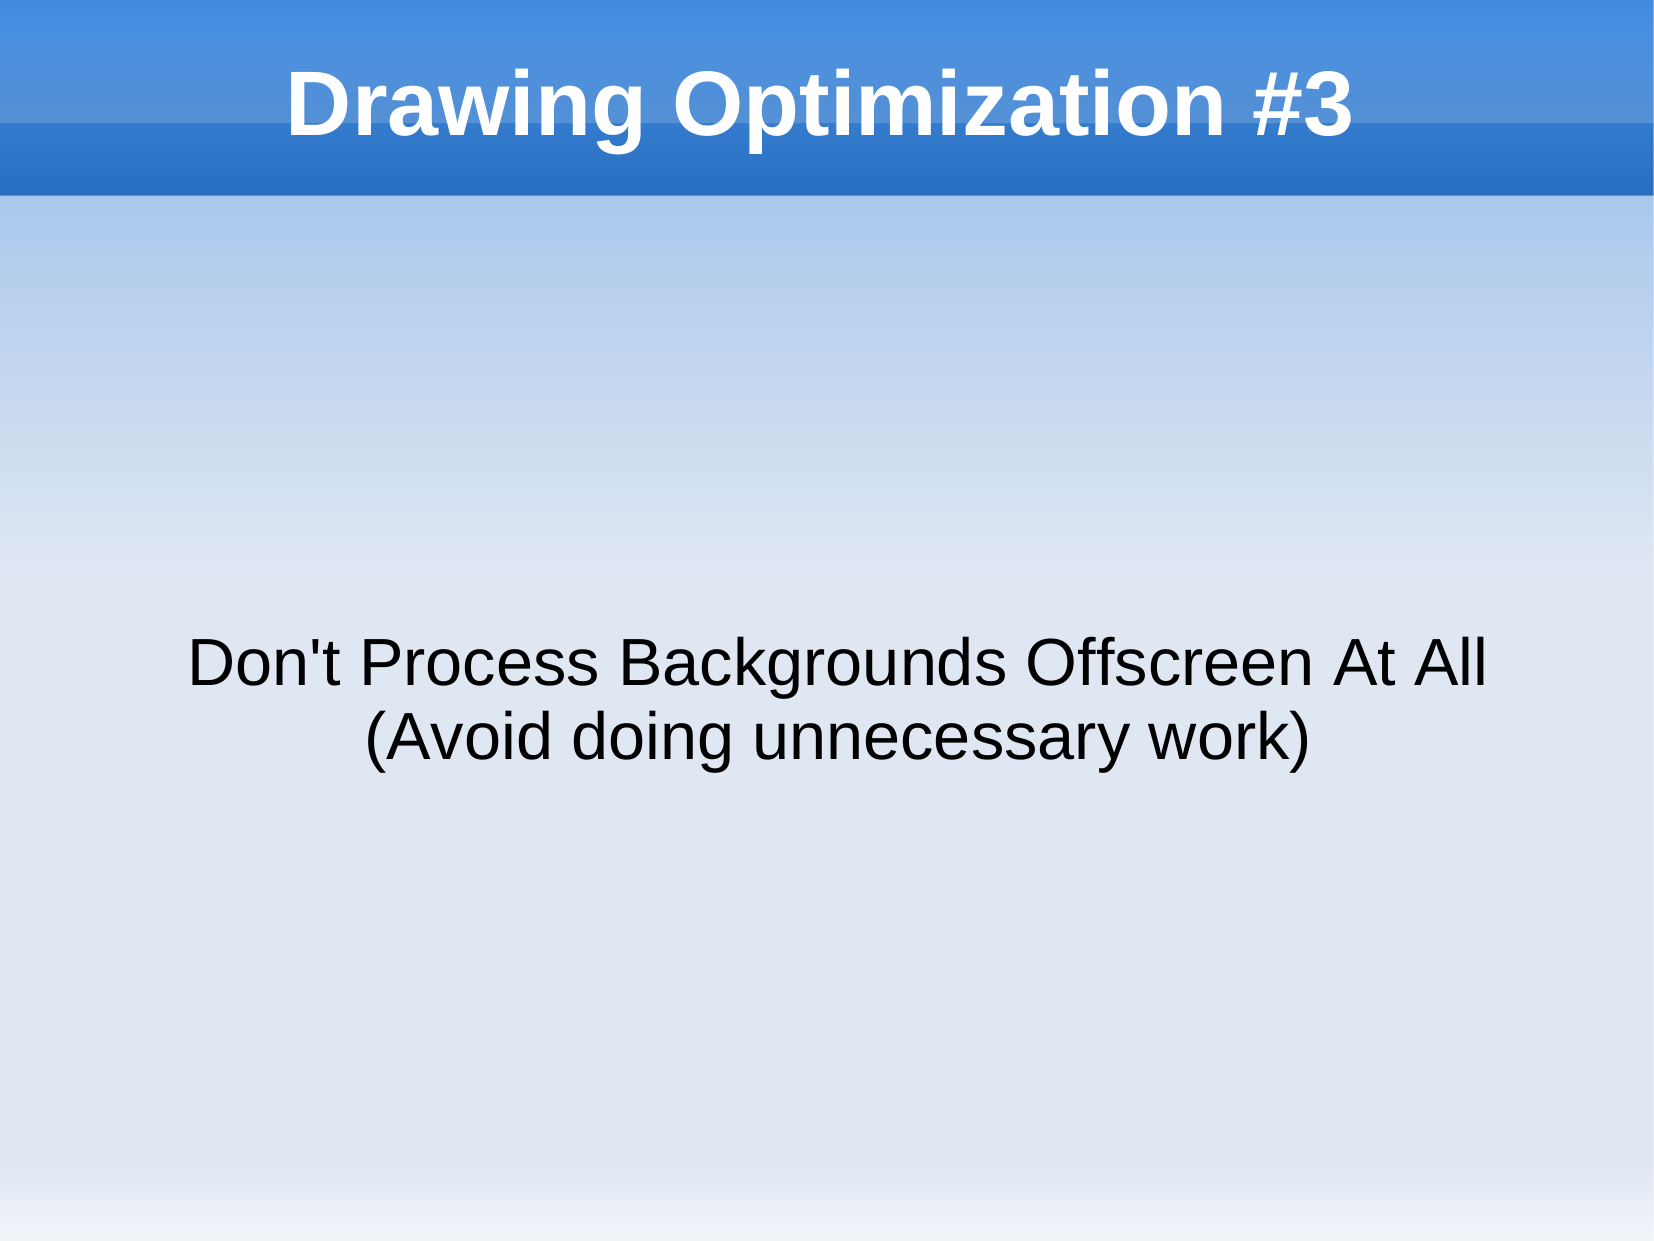

# Drawing Optimization #3
Don't Process Backgrounds Offscreen At All
(Avoid doing unnecessary work)